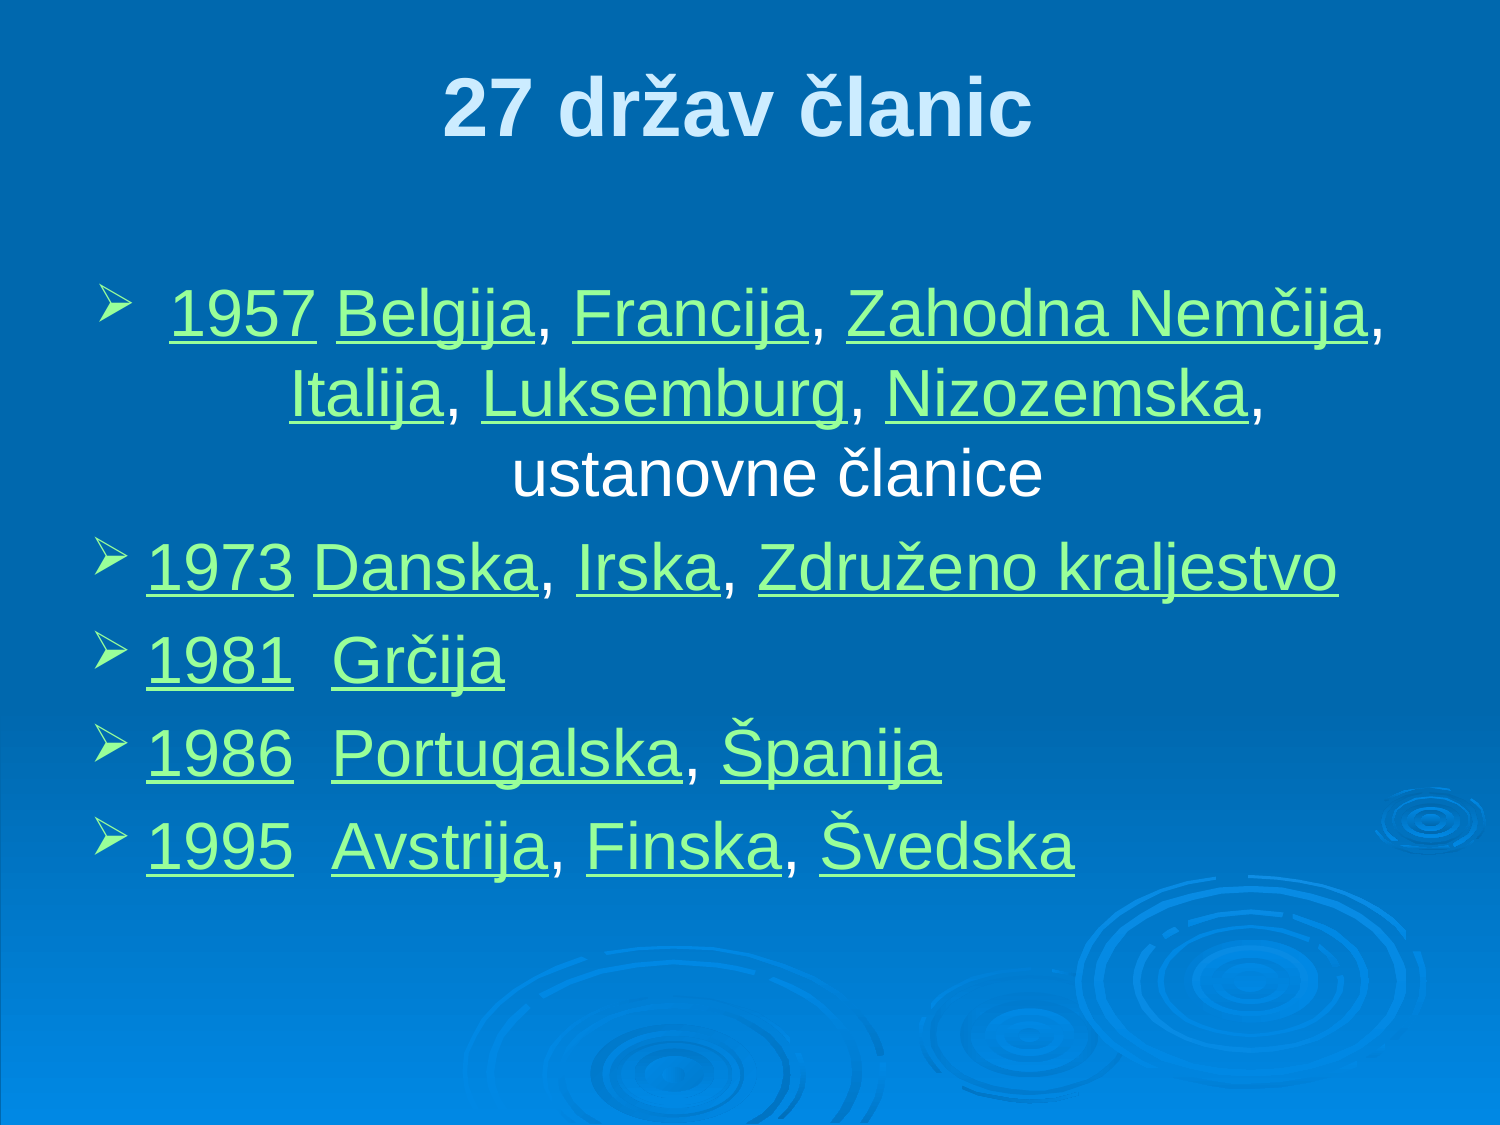

# 27 držav članic
 1957 Belgija, Francija, Zahodna Nemčija, Italija, Luksemburg, Nizozemska, ustanovne članice
1973 Danska, Irska, Združeno kraljestvo
1981 Grčija
1986 Portugalska, Španija
1995 Avstrija, Finska, Švedska